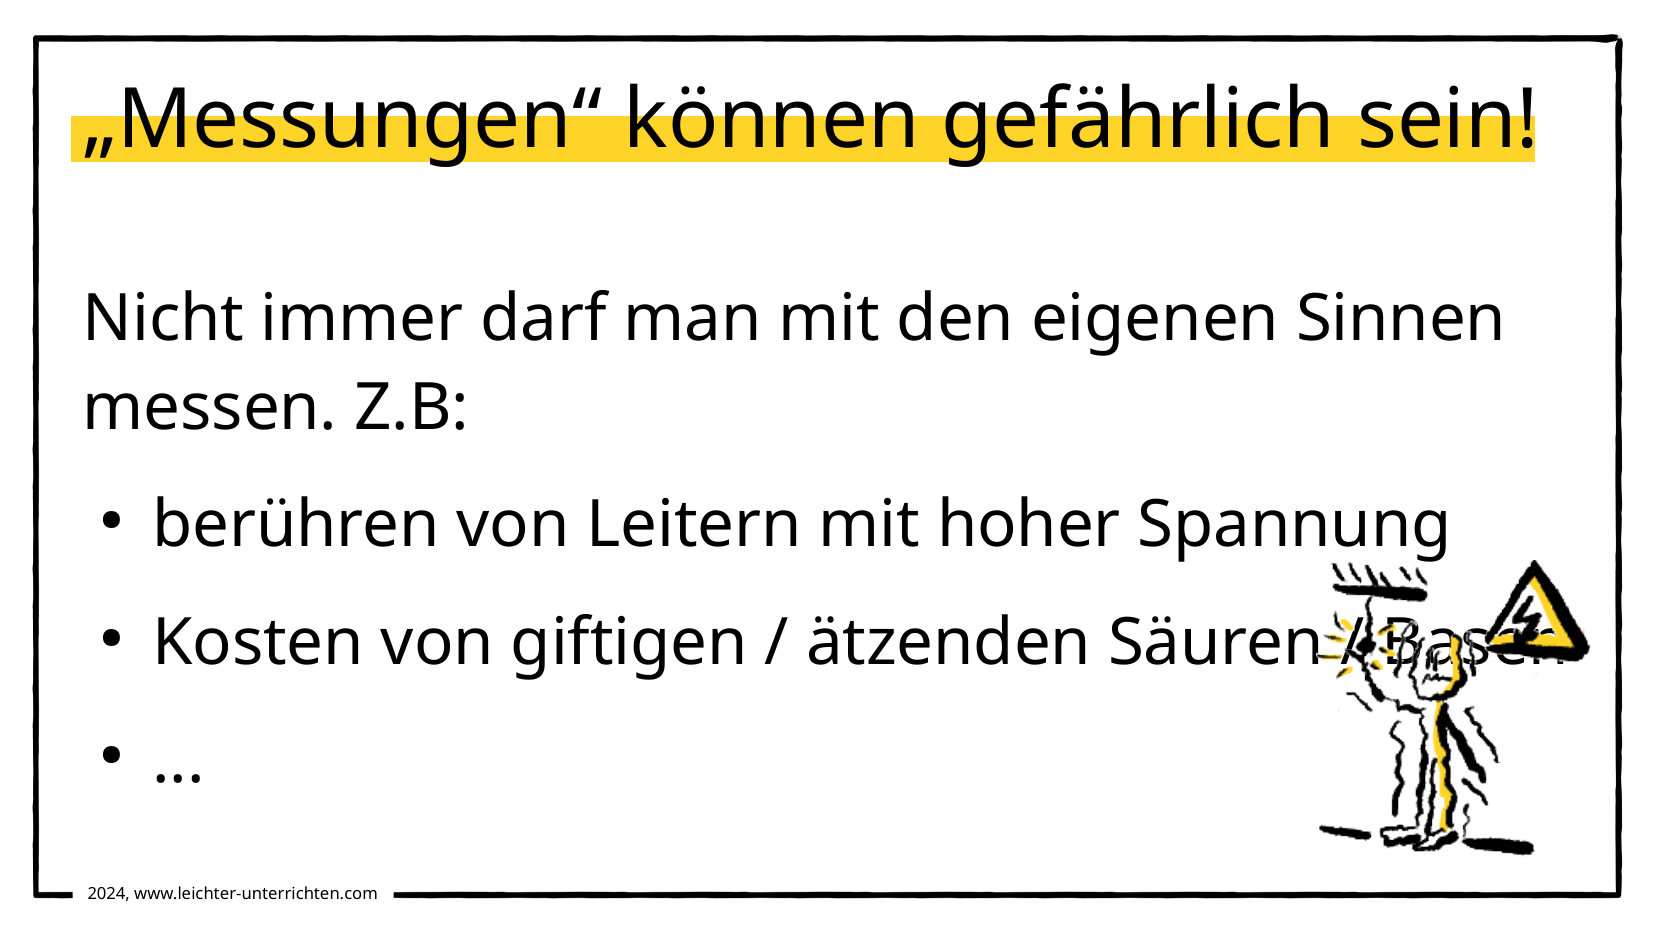

# „Messungen“ können gefährlich sein!
Nicht immer darf man mit den eigenen Sinnen messen. Z.B:
berühren von Leitern mit hoher Spannung
Kosten von giftigen / ätzenden Säuren / Basen
...